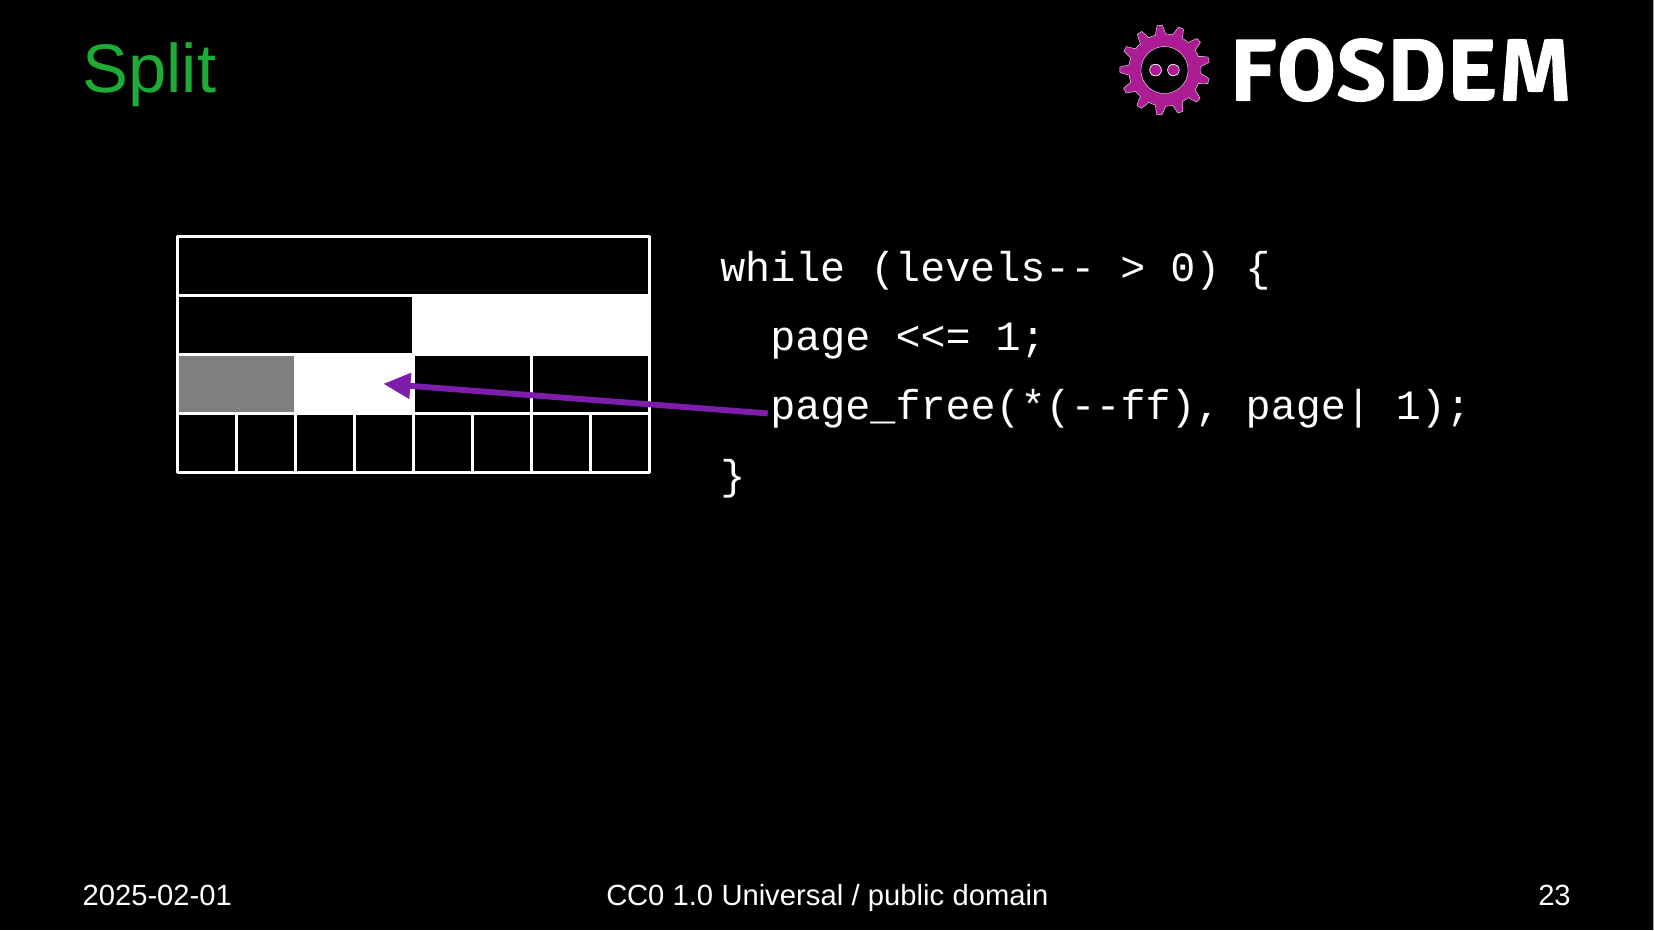

# Split
AN(page_take(*ff, page));
while (levels-- > 0) {
 page <<= 1;
 page_free(*(--ff), page| 1);
}
2025-02-01
CC0 1.0 Universal / public domain
23